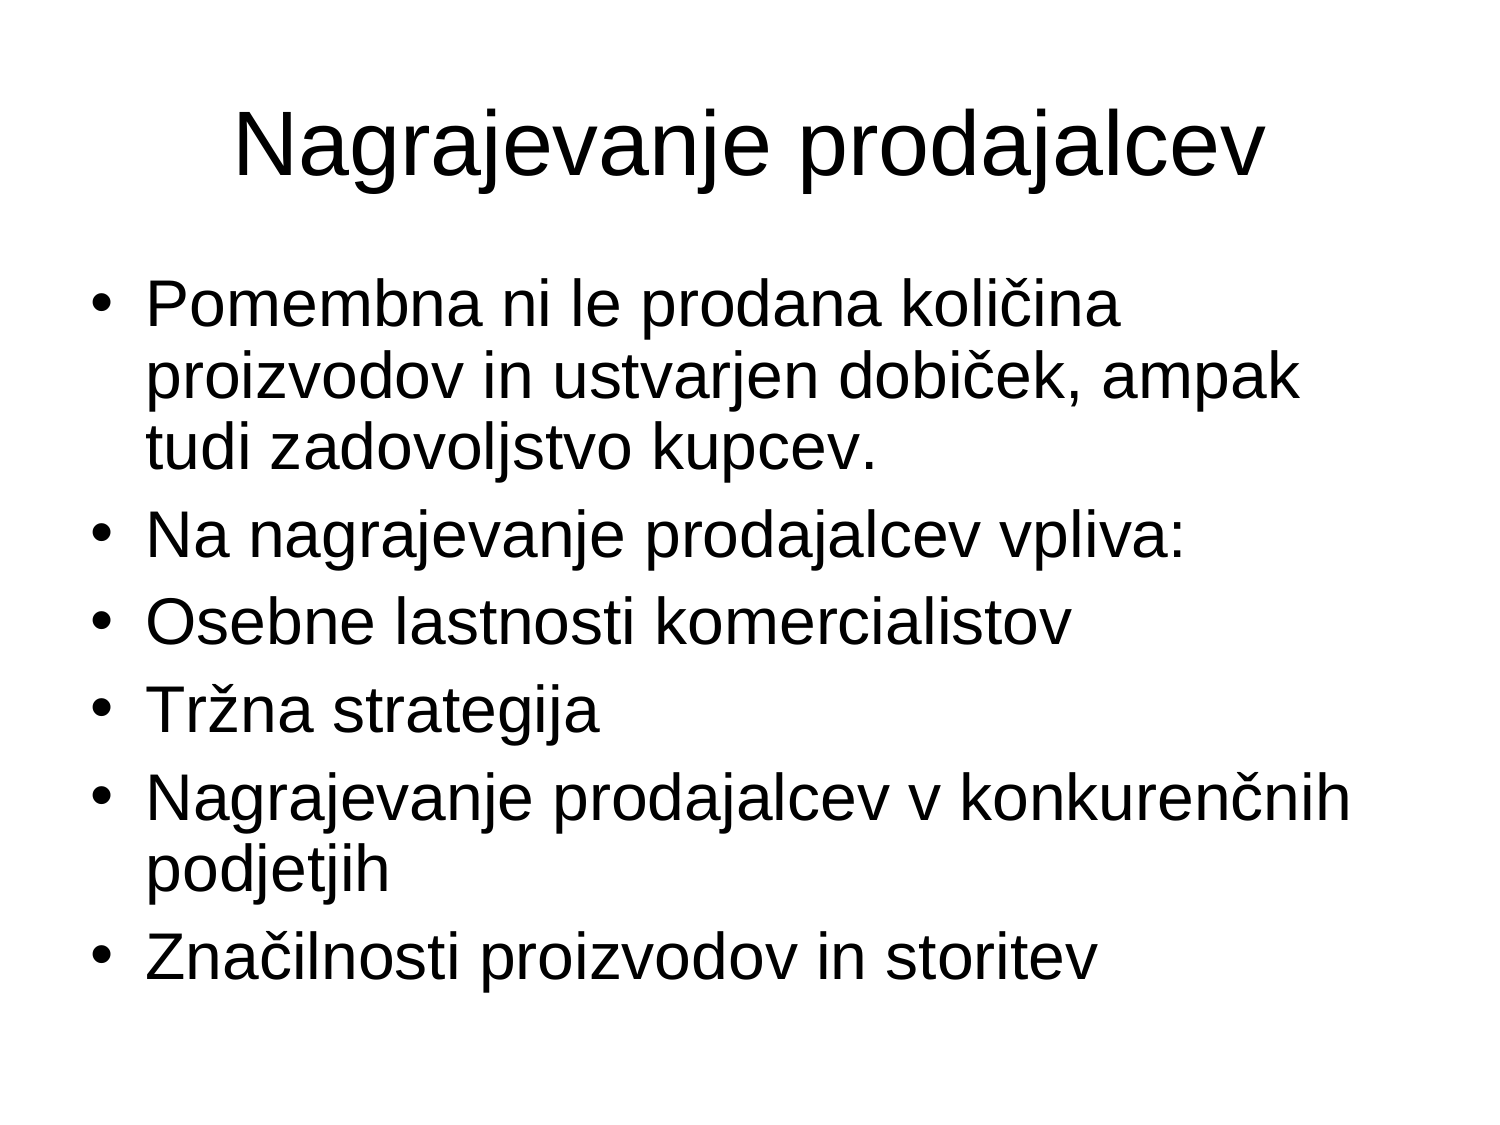

# Nagrajevanje prodajalcev
Pomembna ni le prodana količina proizvodov in ustvarjen dobiček, ampak tudi zadovoljstvo kupcev.
Na nagrajevanje prodajalcev vpliva:
Osebne lastnosti komercialistov
Tržna strategija
Nagrajevanje prodajalcev v konkurenčnih podjetjih
Značilnosti proizvodov in storitev